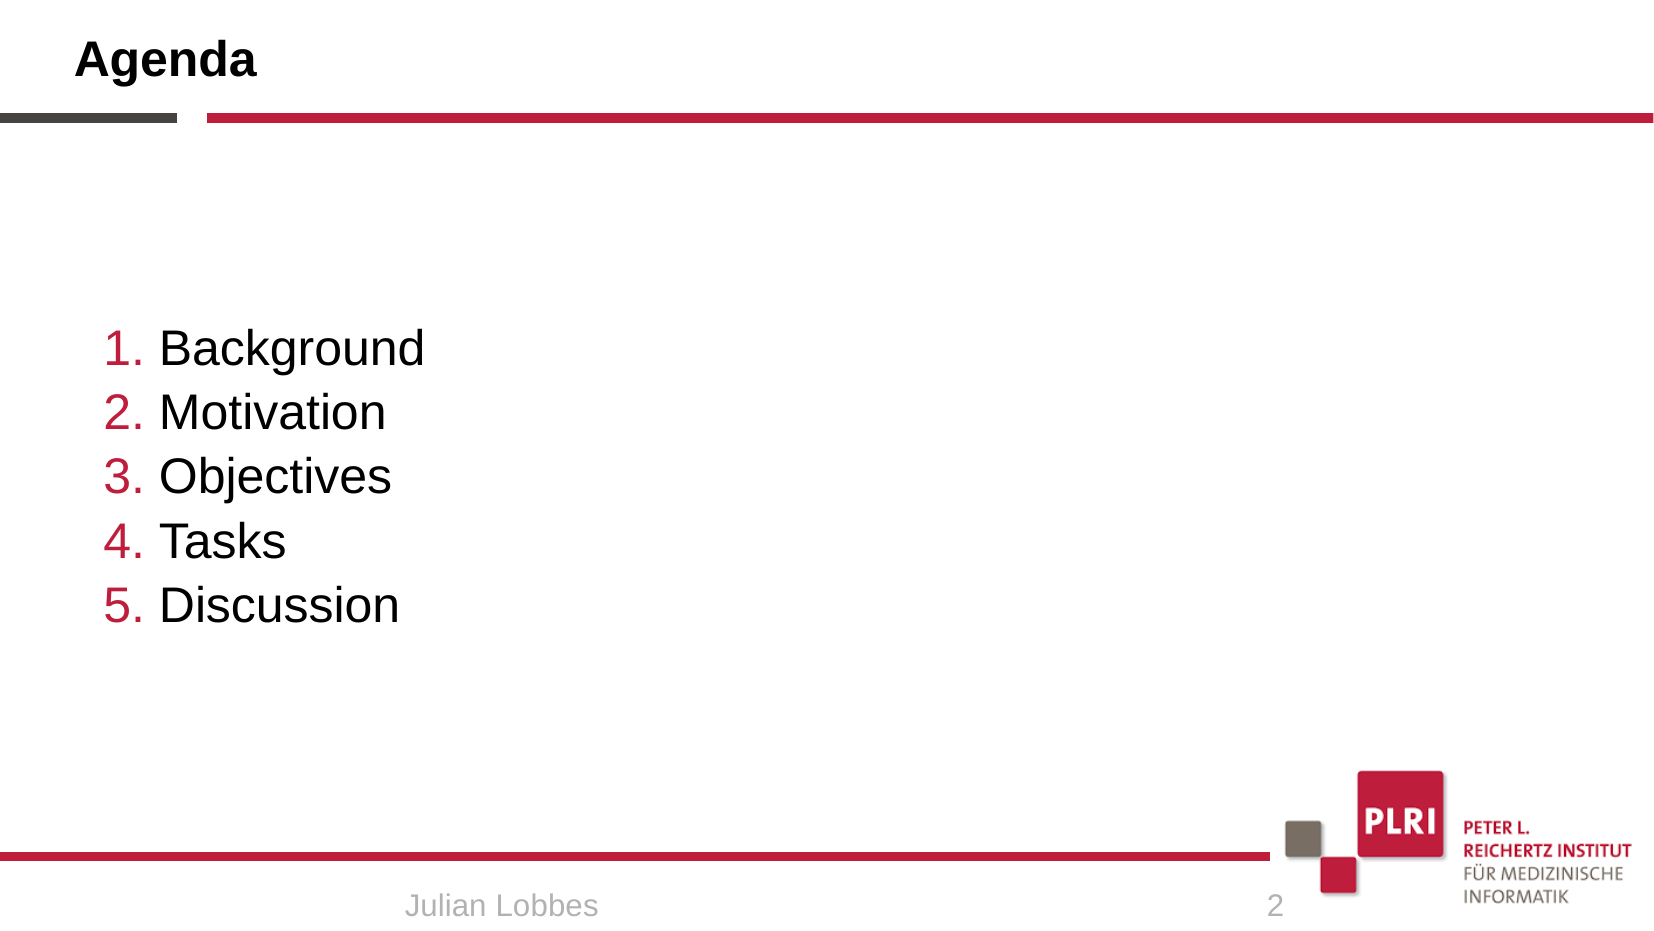

Agenda
Background
Motivation
Objectives
Tasks
Discussion
Julian Lobbes